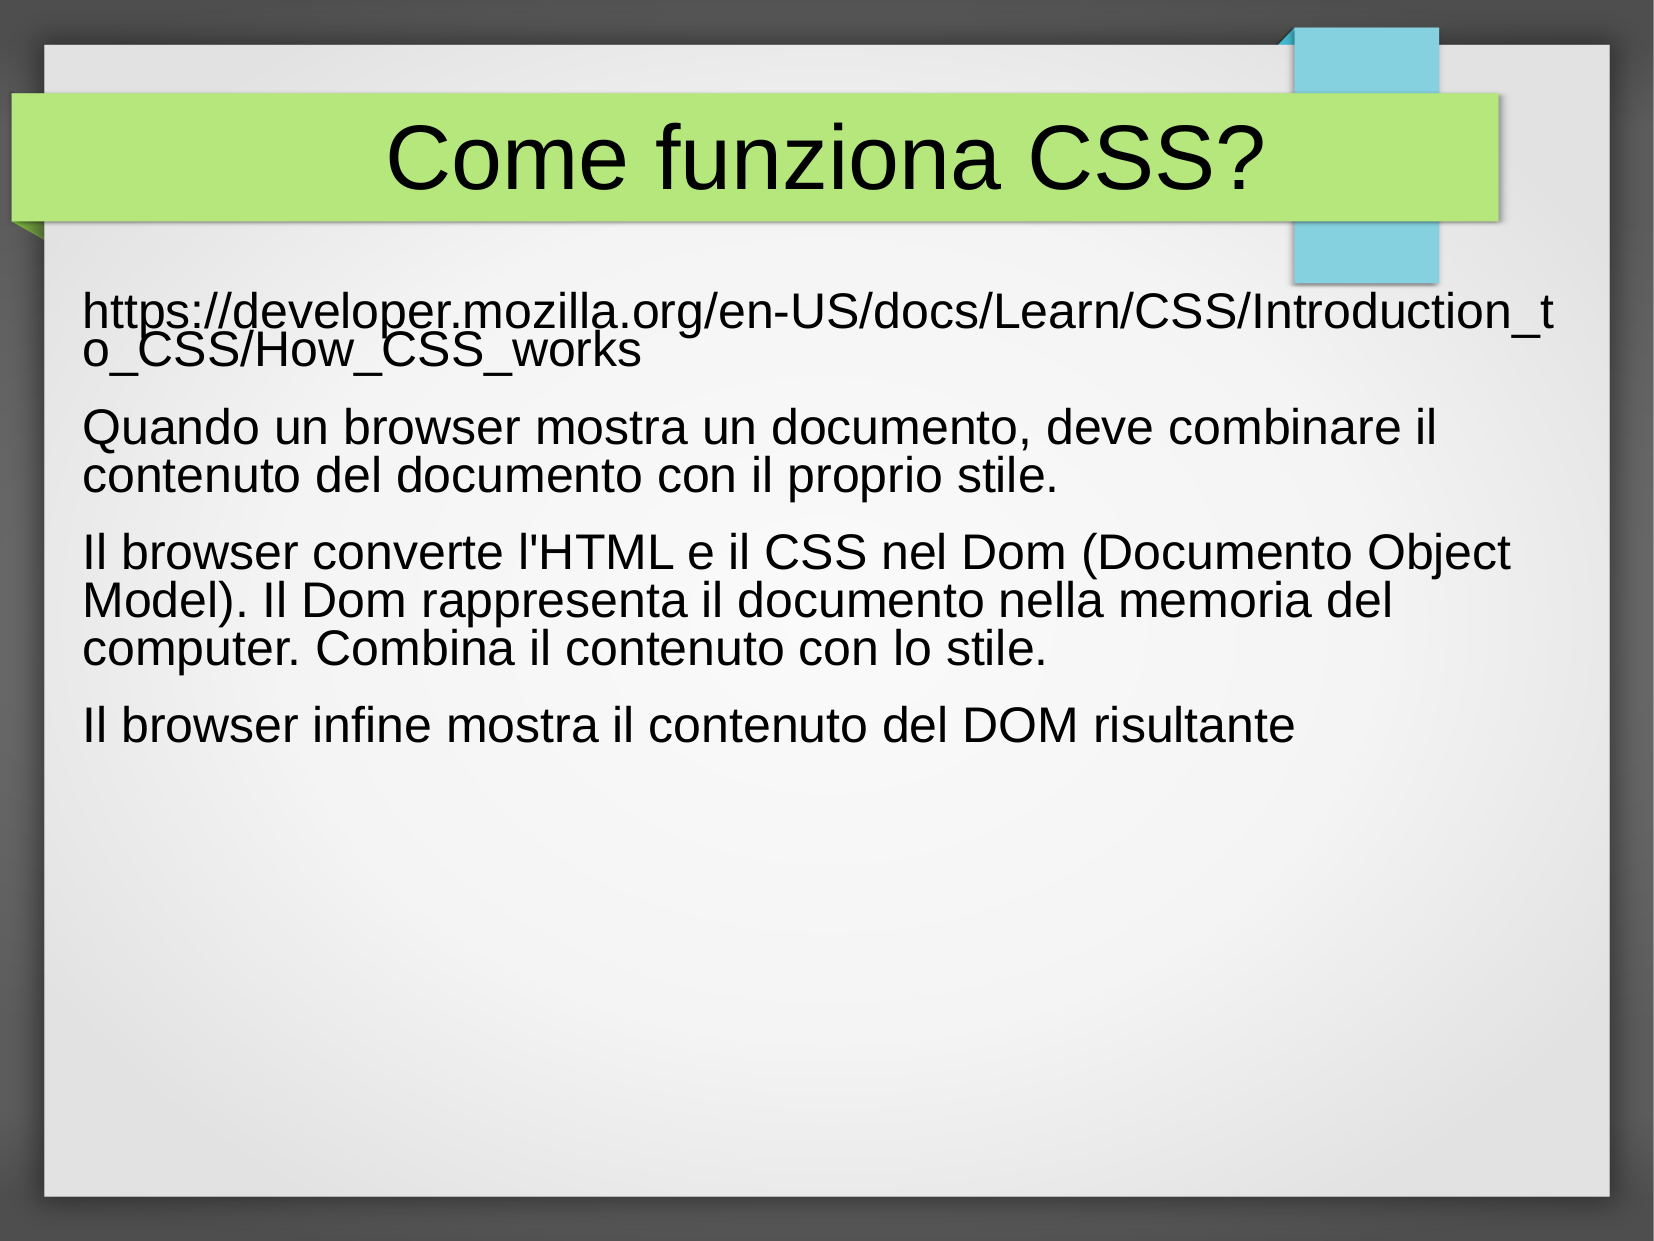

# Come funziona CSS?
https://developer.mozilla.org/en-US/docs/Learn/CSS/Introduction_to_CSS/How_CSS_works
Quando un browser mostra un documento, deve combinare il contenuto del documento con il proprio stile.
Il browser converte l'HTML e il CSS nel Dom (Documento Object Model). Il Dom rappresenta il documento nella memoria del computer. Combina il contenuto con lo stile.
Il browser infine mostra il contenuto del DOM risultante